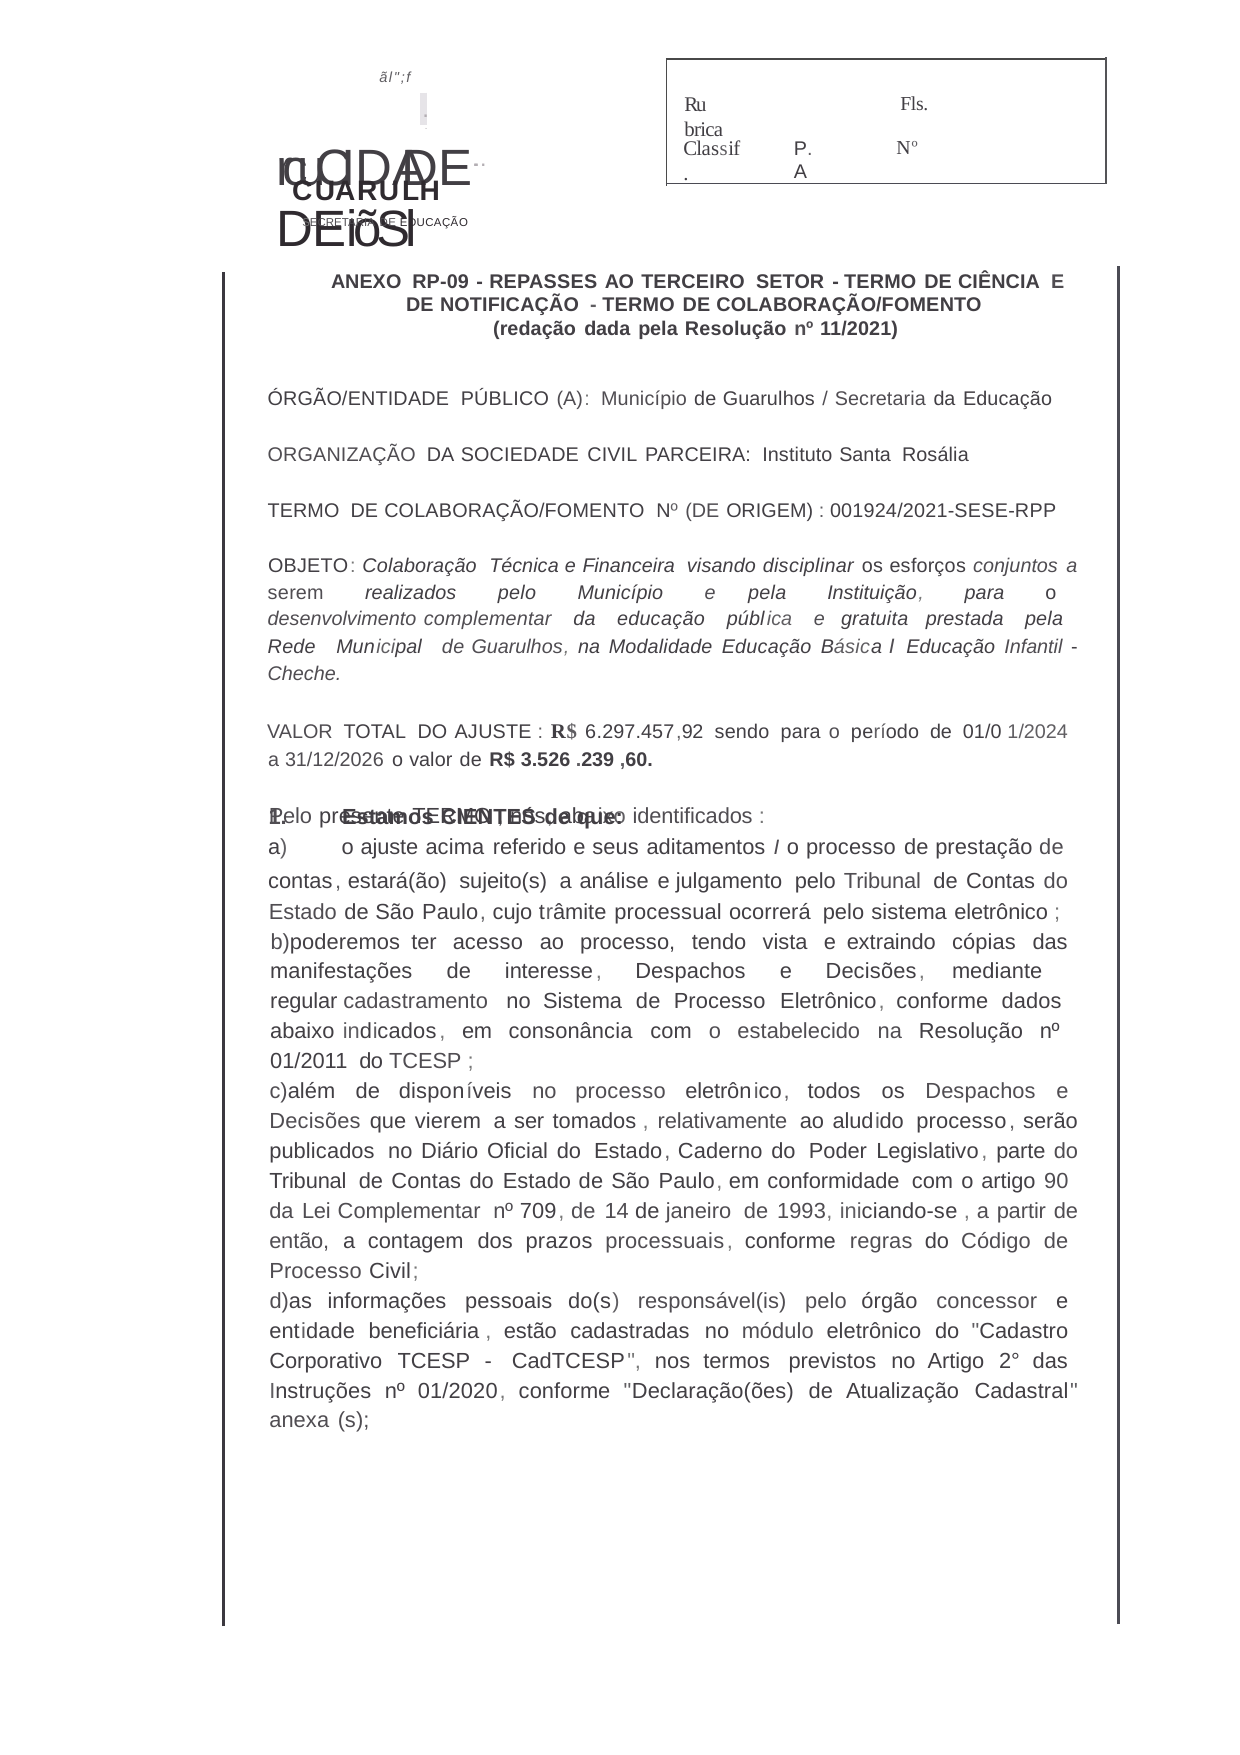

ãl";f
Ru brica
Fls.
.
.
rcuCIDADE...DEiõSl
Nº
Classif.
P.A
CUARULH
SECRETARIA DE EDUCAÇÃO
ANEXO RP-09 - REPASSES AO TERCEIRO SETOR - TERMO DE CIÊNCIA E DE NOTIFICAÇÃO - TERMO DE COLABORAÇÃO/FOMENTO
(redação dada pela Resolução nº 11/2021)
ÓRGÃO/ENTIDADE PÚBLICO (A): Município de Guarulhos / Secretaria da Educação ORGANIZAÇÃO DA SOCIEDADE CIVIL PARCEIRA: Instituto Santa Rosália
TERMO DE COLABORAÇÃO/FOMENTO Nº (DE ORIGEM) : 001924/2021-SESE-RPP
OBJETO: Colaboração Técnica e Financeira visando disciplinar os esforços conjuntos a serem realizados pelo Município e pela Instituição, para o desenvolvimento complementar da educação pública e gratuita prestada pela Rede Municipal de Guarulhos, na Modalidade Educação Básica I Educação Infantil - Cheche.
VALOR TOTAL DO AJUSTE : R$ 6.297.457,92 sendo para o período de 01/0 1/2024 a 31/12/2026 o valor de R$ 3.526 .239 ,60.
Pelo presente TERMO , nós, abaixo identificados :
1.
a)
Estamos CIENTES de que:
o ajuste acima referido e seus aditamentos I o processo de prestação de
contas, estará(ão) sujeito(s) a análise e julgamento pelo Tribunal de Contas do Estado de São Paulo, cujo trâmite processual ocorrerá pelo sistema eletrônico ;
poderemos ter acesso ao processo, tendo vista e extraindo cópias das manifestações de interesse, Despachos e Decisões, mediante regular cadastramento no Sistema de Processo Eletrônico, conforme dados abaixo indicados, em consonância com o estabelecido na Resolução nº 01/2011 do TCESP ;
além de disponíveis no processo eletrônico, todos os Despachos e Decisões que vierem a ser tomados , relativamente ao aludido processo, serão publicados no Diário Oficial do Estado, Caderno do Poder Legislativo, parte do Tribunal de Contas do Estado de São Paulo, em conformidade com o artigo 90 da Lei Complementar nº 709, de 14 de janeiro de 1993, iniciando-se , a partir de então, a contagem dos prazos processuais, conforme regras do Código de Processo Civil;
as informações pessoais do(s) responsável(is) pelo órgão concessor e entidade beneficiária , estão cadastradas no módulo eletrônico do "Cadastro Corporativo TCESP - CadTCESP", nos termos previstos no Artigo 2° das Instruções nº 01/2020, conforme "Declaração(ões) de Atualização Cadastral" anexa (s);